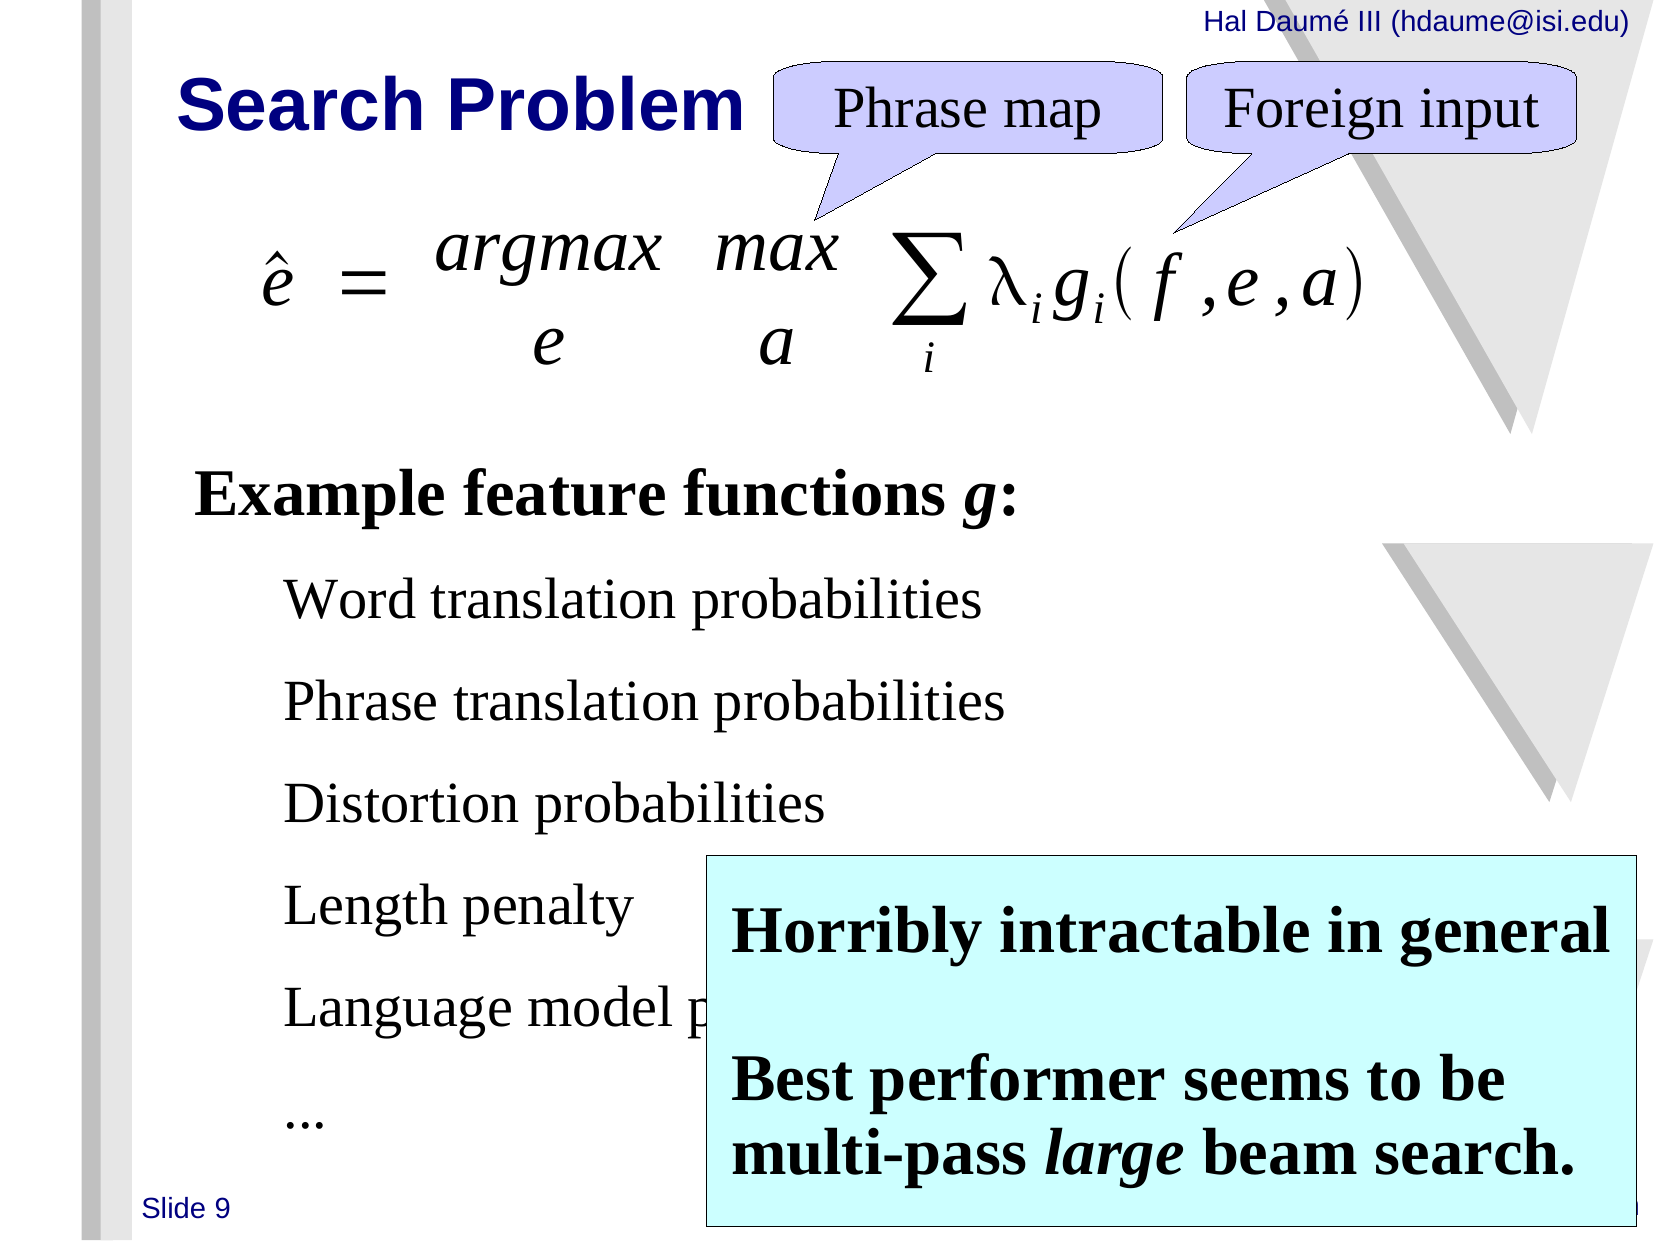

# Search Problem
Phrase map
Foreign input
Example feature functions g:
Word translation probabilities
Phrase translation probabilities
Distortion probabilities
Length penalty
Language model probability
...
Horribly intractable in general
Best performer seems to be
multi-pass large beam search.